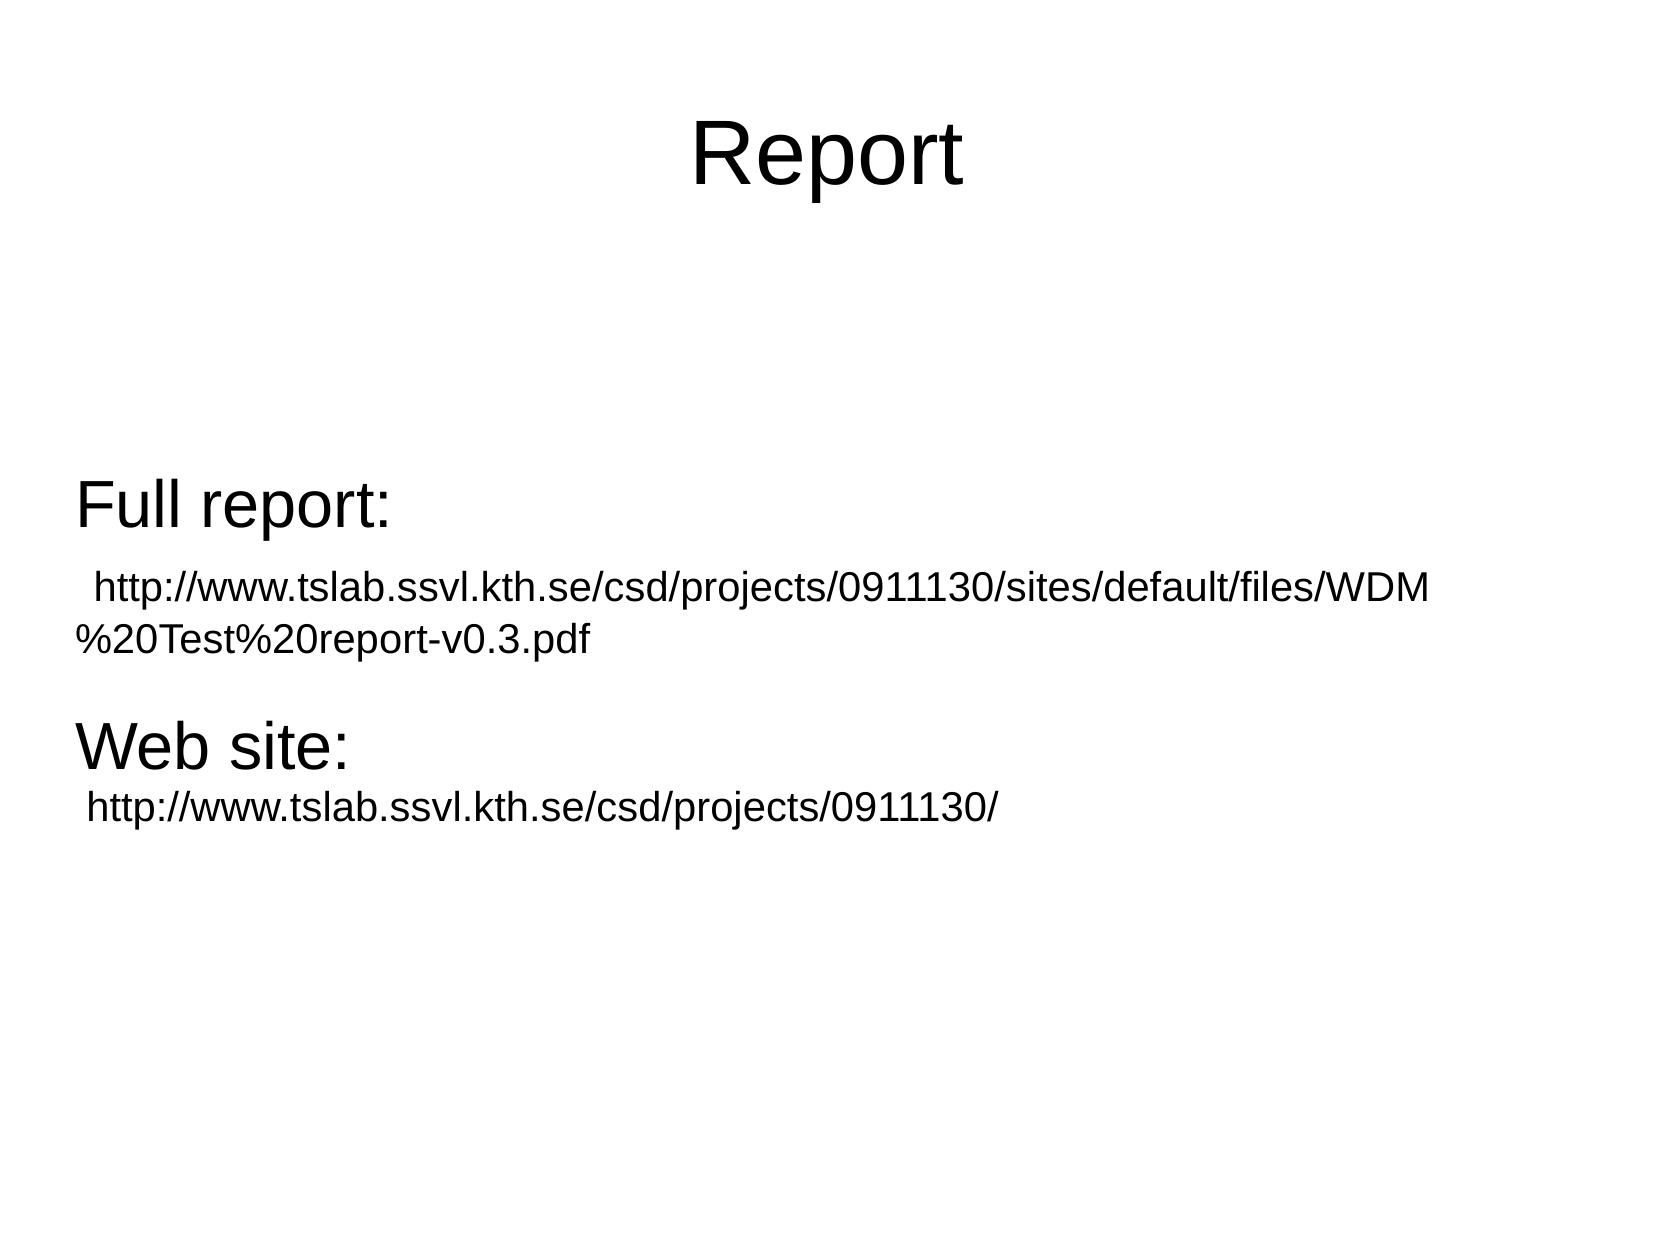

# Report
Full report:
 http://www.tslab.ssvl.kth.se/csd/projects/0911130/sites/default/files/WDM%20Test%20report-v0.3.pdf
Web site:
 http://www.tslab.ssvl.kth.se/csd/projects/0911130/